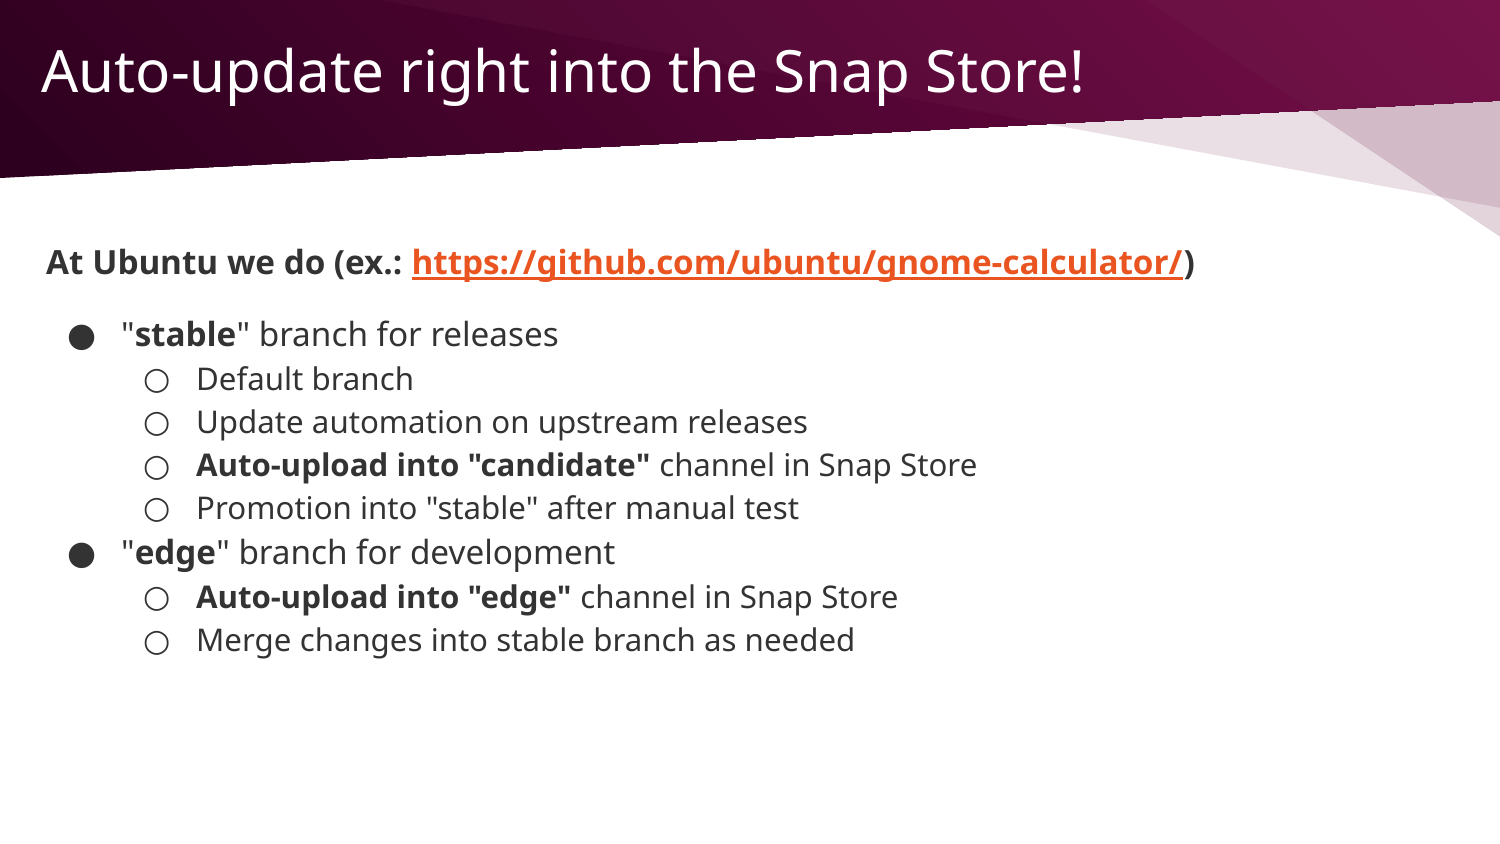

Auto-update right into the Snap Store!
# At Ubuntu we do (ex.: https://github.com/ubuntu/gnome-calculator/)
"stable" branch for releases
Default branch
Update automation on upstream releases
Auto-upload into "candidate" channel in Snap Store
Promotion into "stable" after manual test
"edge" branch for development
Auto-upload into "edge" channel in Snap Store
Merge changes into stable branch as needed